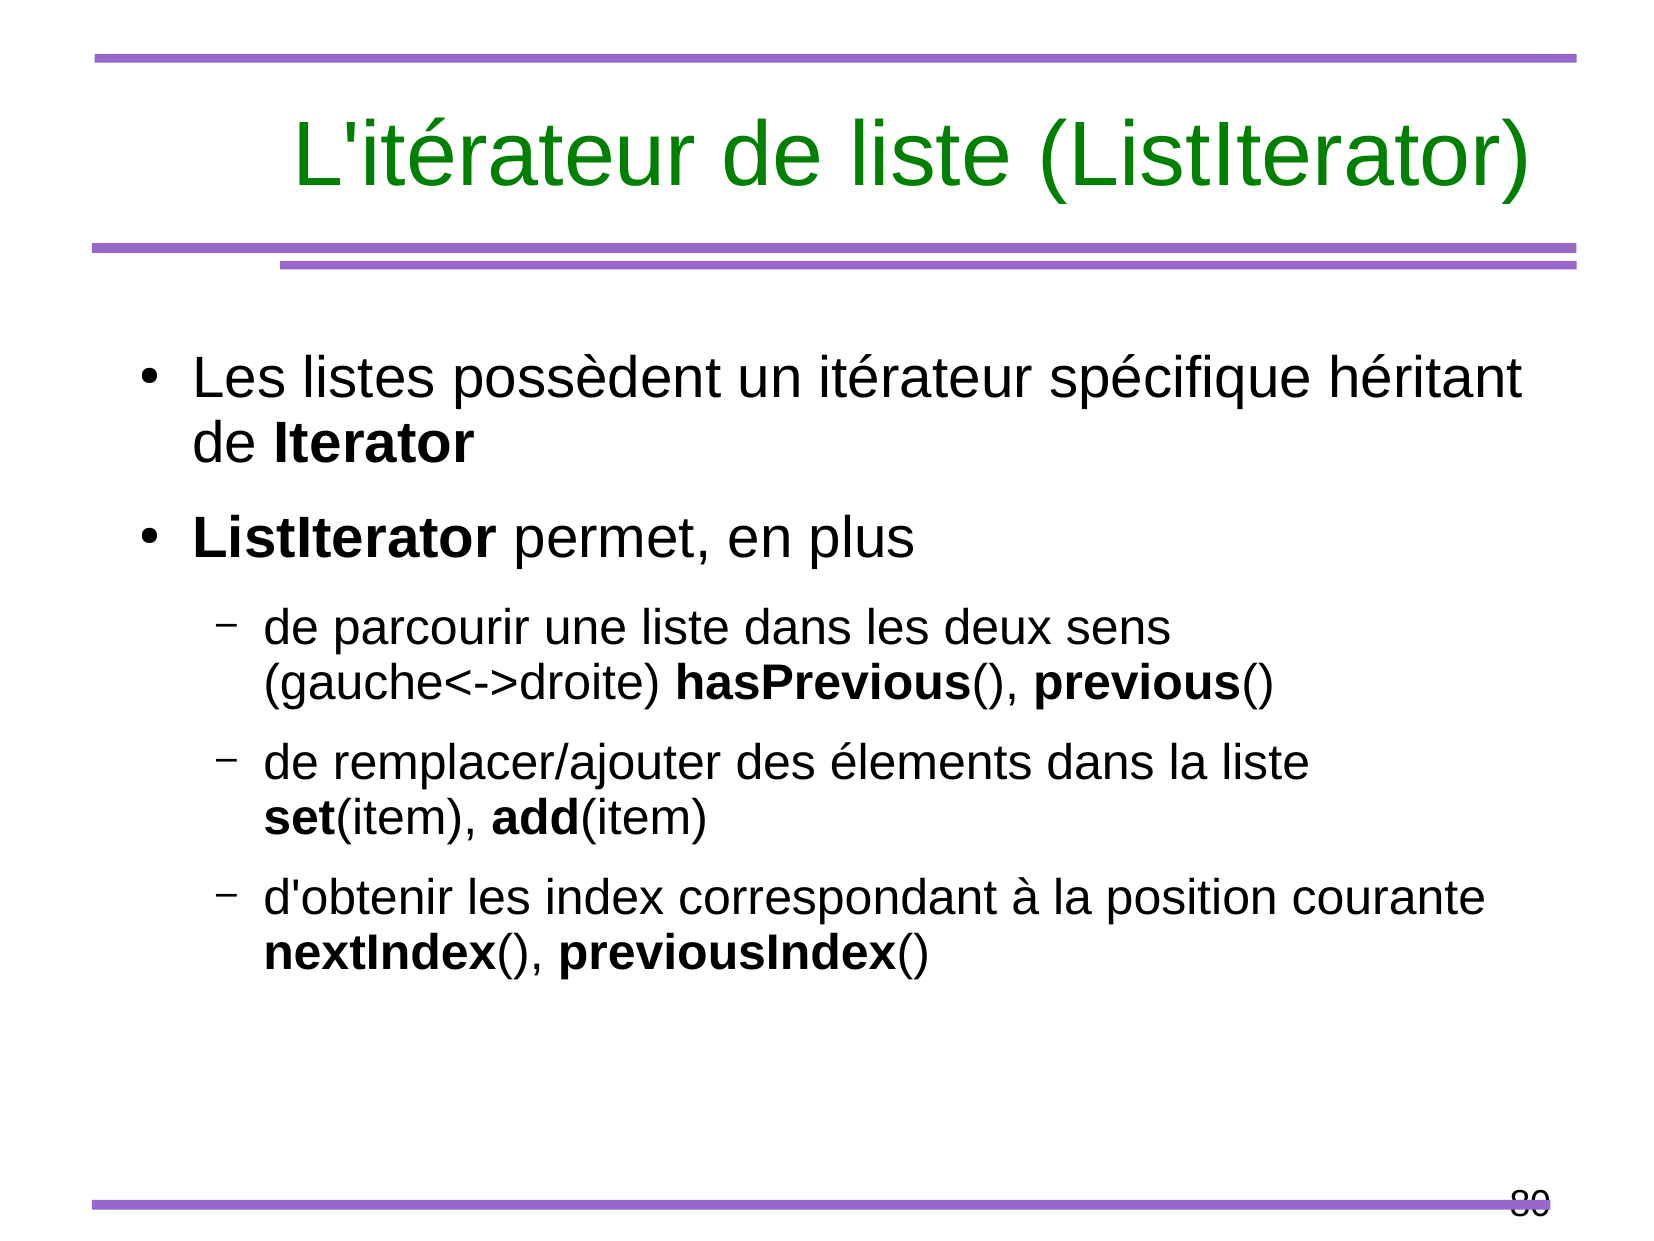

# L'itérateur de liste (ListIterator)
Les listes possèdent un itérateur spécifique héritant de Iterator
ListIterator permet, en plus
de parcourir une liste dans les deux sens
(gauche<->droite) hasPrevious(), previous()
de remplacer/ajouter des élements dans la liste
set(item), add(item)
d'obtenir les index correspondant à la position courante
nextIndex(), previousIndex()